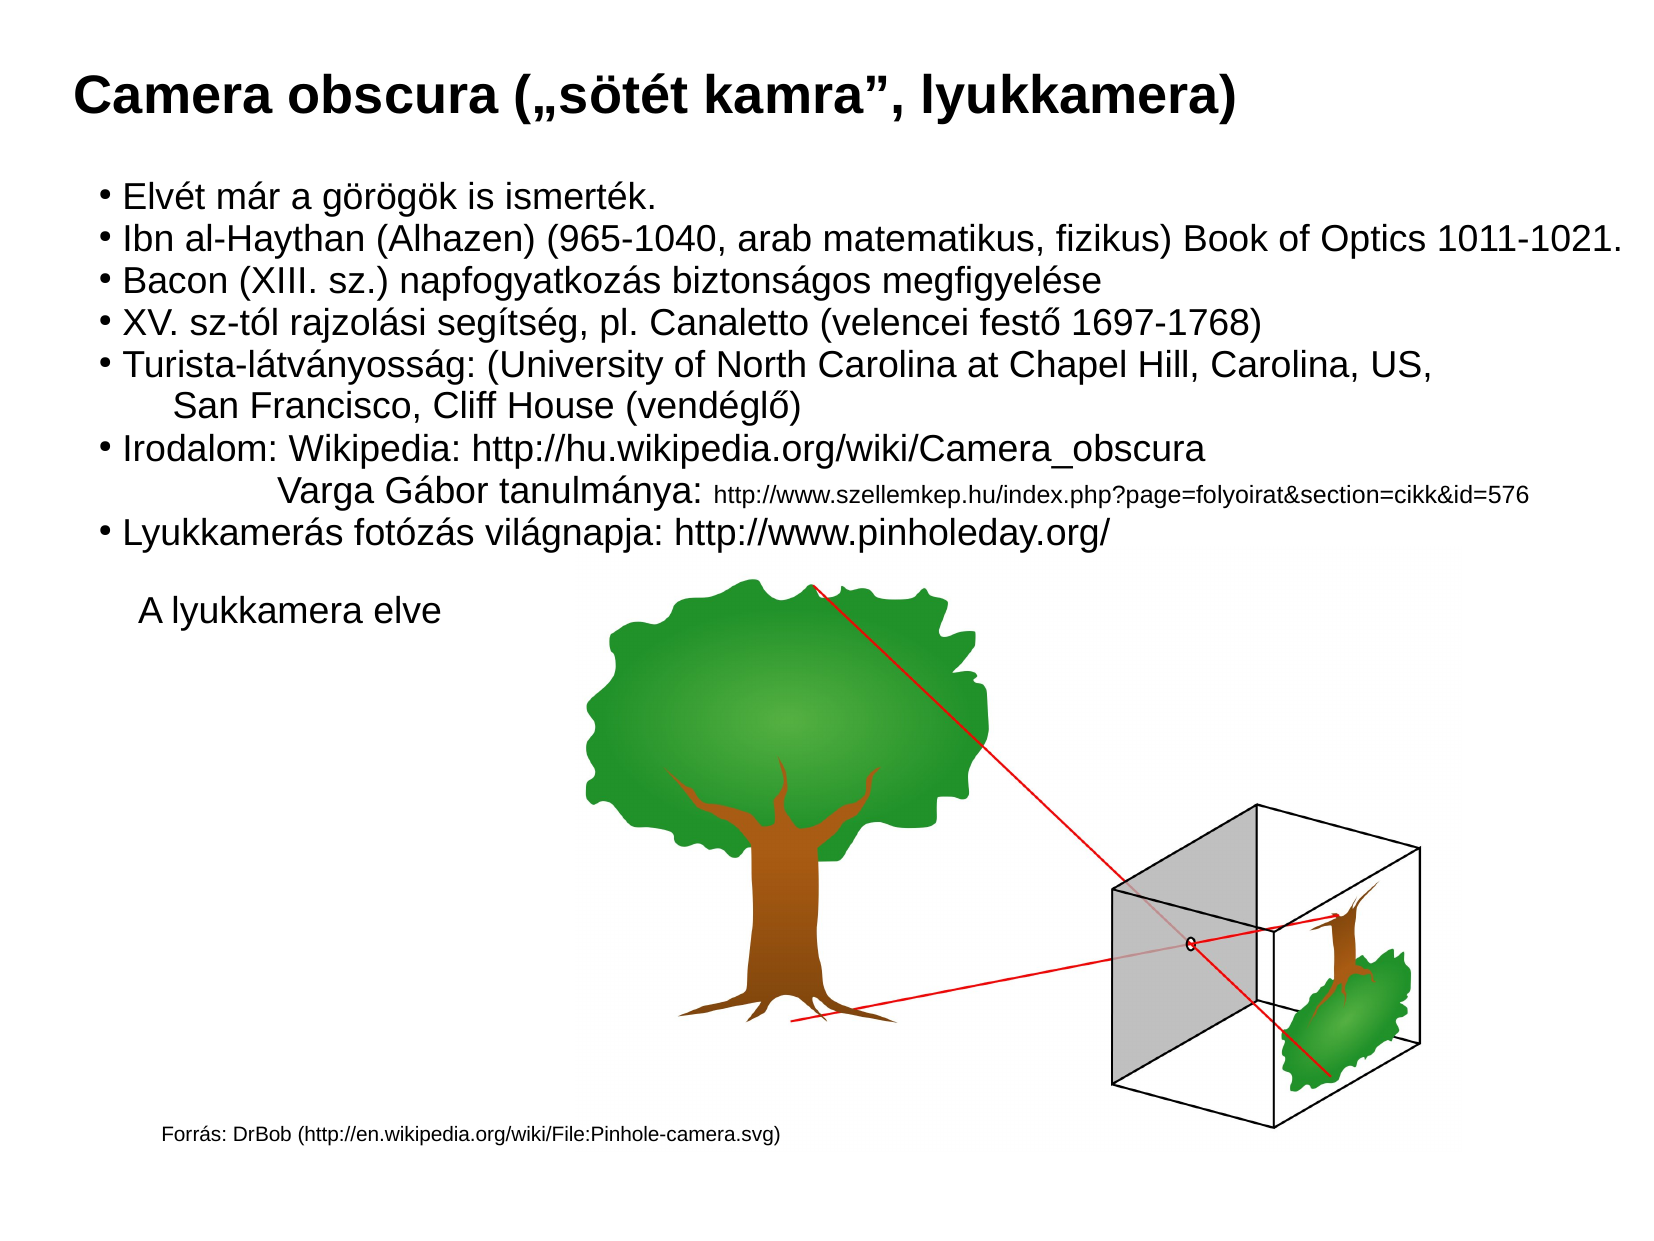

Camera obscura („sötét kamra”, lyukkamera)
 Elvét már a görögök is ismerték.
 Ibn al-Haythan (Alhazen) (965-1040, arab matematikus, fizikus) Book of Optics 1011-1021.
 Bacon (XIII. sz.) napfogyatkozás biztonságos megfigyelése
 XV. sz-tól rajzolási segítség, pl. Canaletto (velencei festő 1697-1768)
 Turista-látványosság: (University of North Carolina at Chapel Hill, Carolina, US,
	San Francisco, Cliff House (vendéglő)
 Irodalom: Wikipedia: http://hu.wikipedia.org/wiki/Camera_obscura
	 Varga Gábor tanulmánya: http://www.szellemkep.hu/index.php?page=folyoirat&section=cikk&id=576
 Lyukkamerás fotózás világnapja: http://www.pinholeday.org/
A lyukkamera elve
Forrás: DrBob (http://en.wikipedia.org/wiki/File:Pinhole-camera.svg)